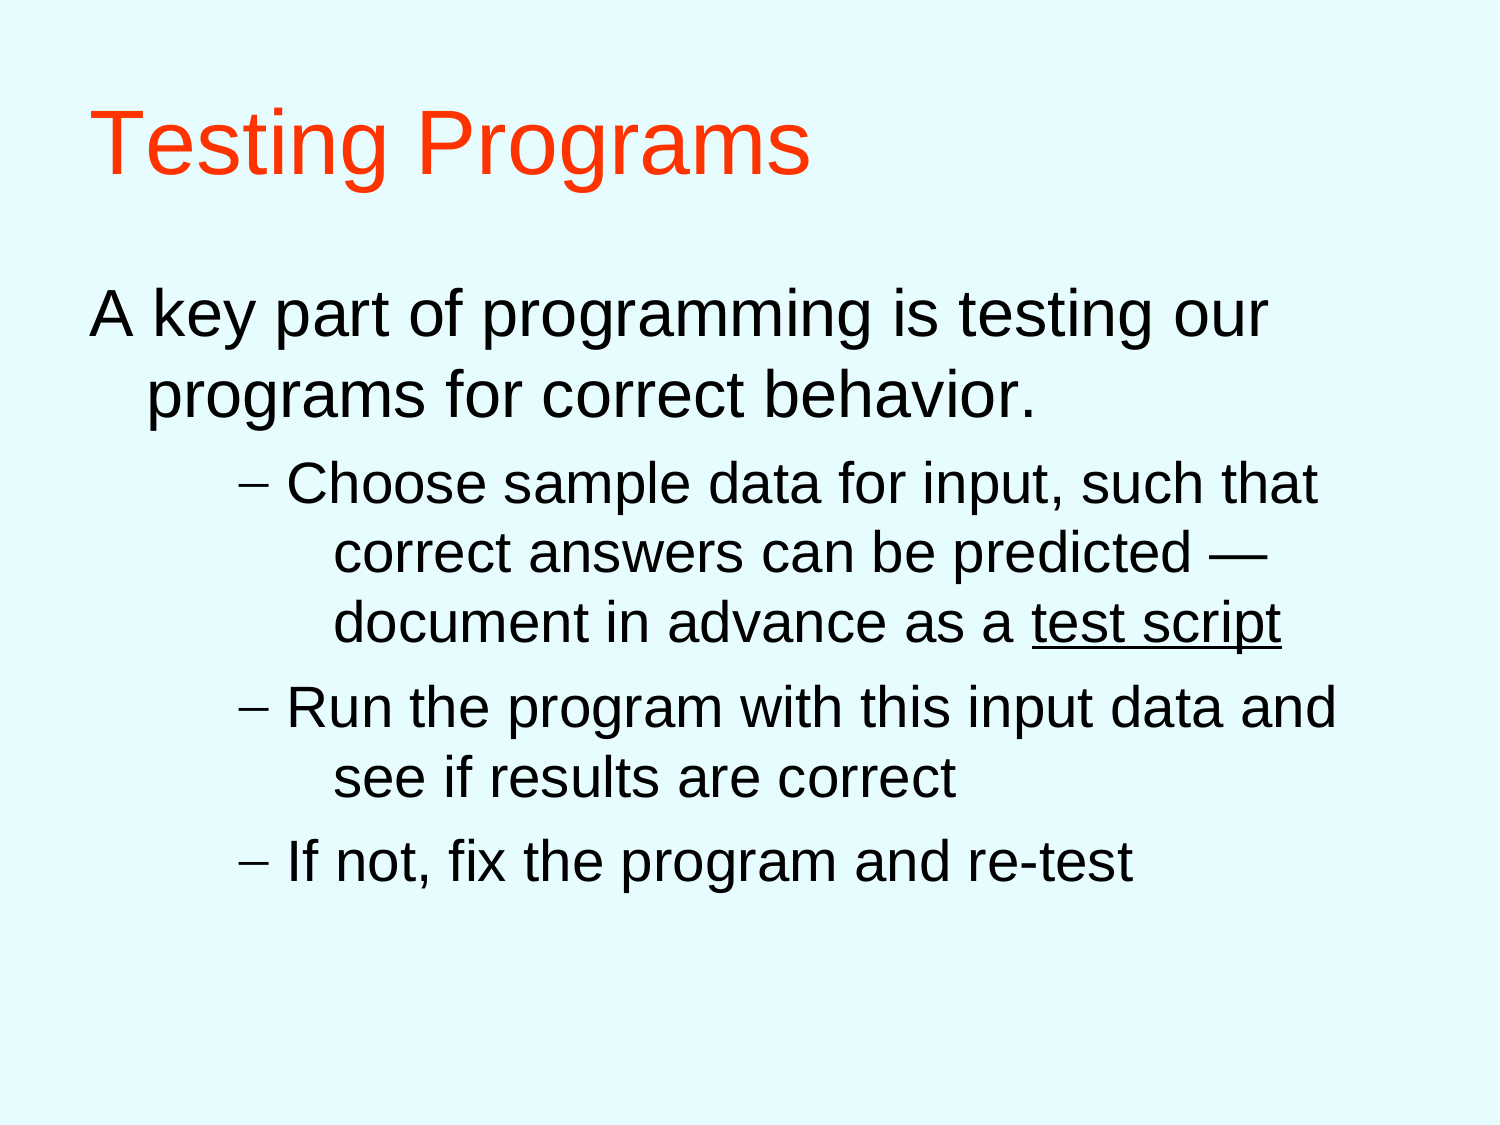

# Testing Programs
A key part of programming is testing our programs for correct behavior.
Choose sample data for input, such that correct answers can be predicted — document in advance as a test script
Run the program with this input data and see if results are correct
If not, fix the program and re-test